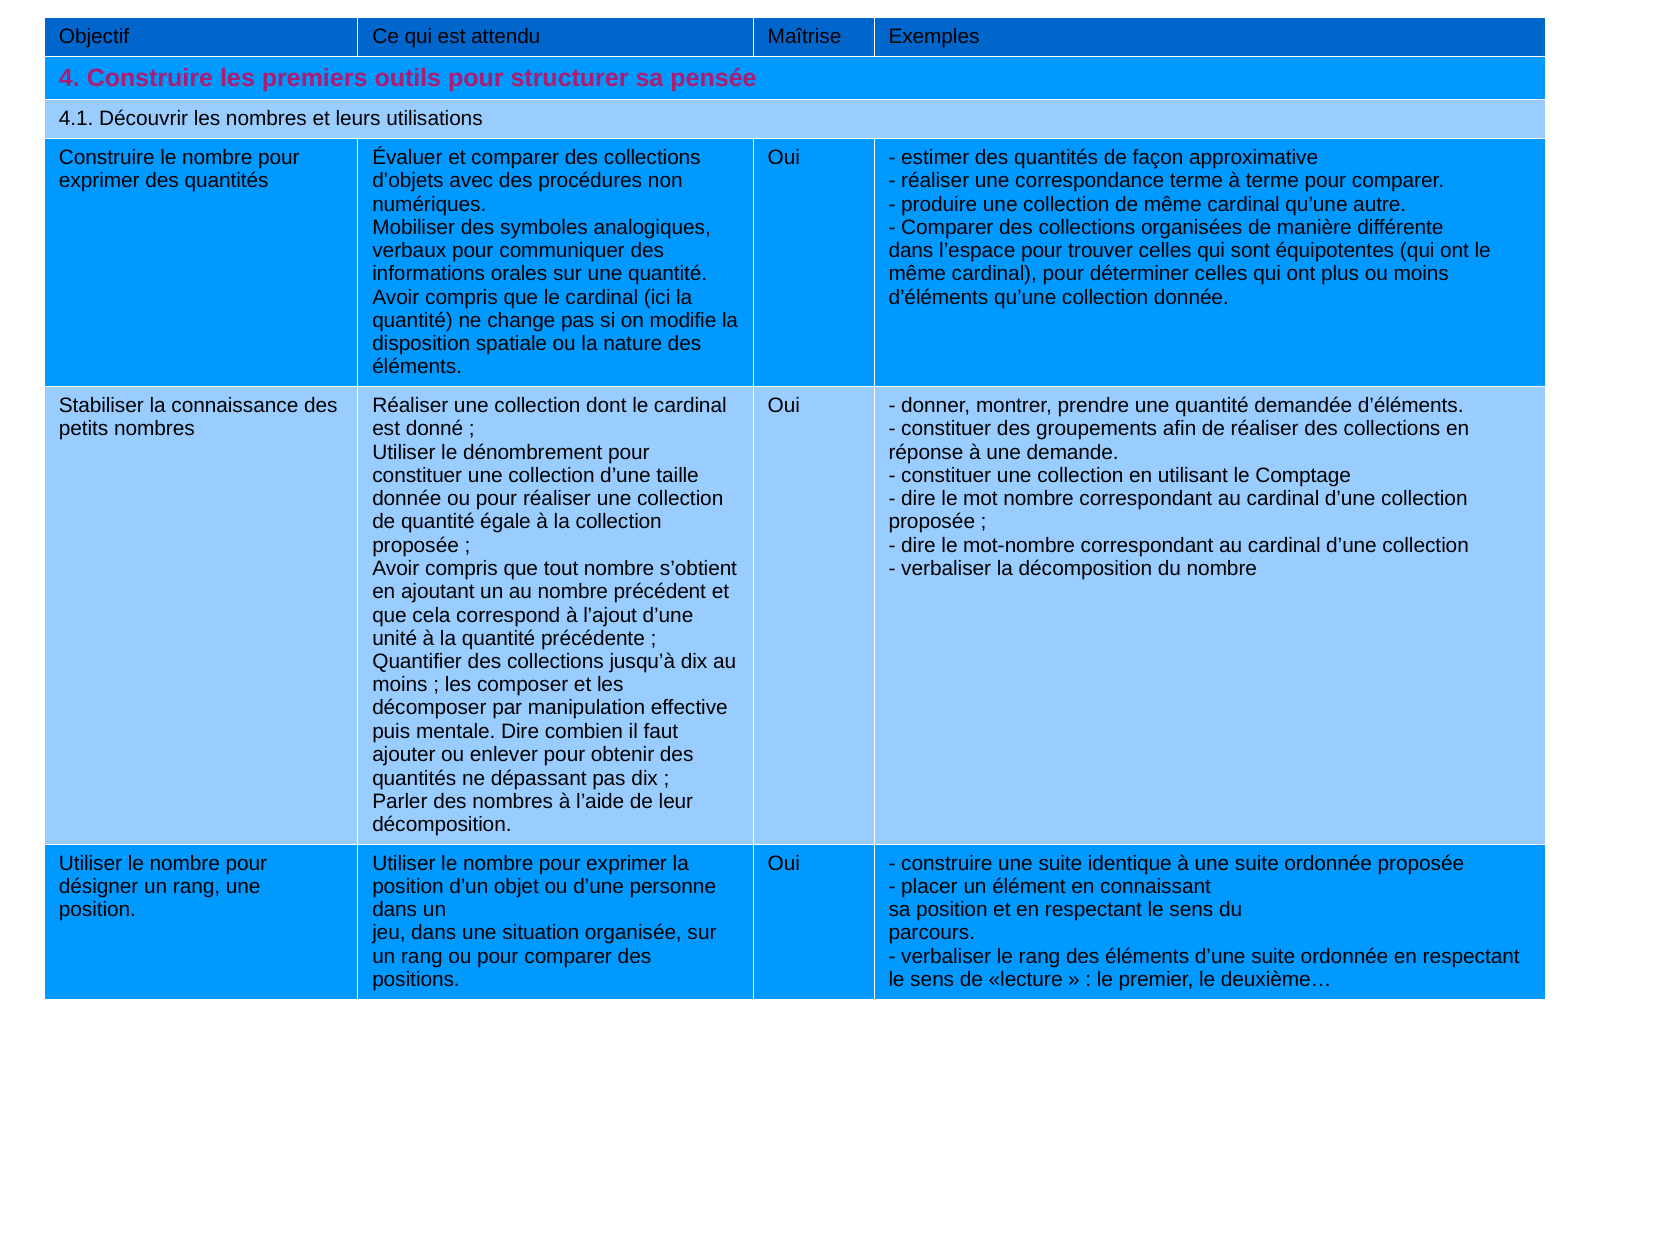

| Objectif | Ce qui est attendu | Maîtrise | Exemples |
| --- | --- | --- | --- |
| 4. Construire les premiers outils pour structurer sa pensée | | | |
| 4.1. Découvrir les nombres et leurs utilisations | | | |
| Construire le nombre pour exprimer des quantités | Évaluer et comparer des collections d’objets avec des procédures non numériques. Mobiliser des symboles analogiques, verbaux pour communiquer des informations orales sur une quantité. Avoir compris que le cardinal (ici la quantité) ne change pas si on modifie la disposition spatiale ou la nature des éléments. | Oui | - estimer des quantités de façon approximative - réaliser une correspondance terme à terme pour comparer. - produire une collection de même cardinal qu’une autre. - Comparer des collections organisées de manière différente dans l’espace pour trouver celles qui sont équipotentes (qui ont le même cardinal), pour déterminer celles qui ont plus ou moins d’éléments qu’une collection donnée. |
| Stabiliser la connaissance des petits nombres | Réaliser une collection dont le cardinal est donné ; Utiliser le dénombrement pour constituer une collection d’une taille donnée ou pour réaliser une collection de quantité égale à la collection proposée ; Avoir compris que tout nombre s’obtient en ajoutant un au nombre précédent et que cela correspond à l’ajout d’une unité à la quantité précédente ; Quantifier des collections jusqu’à dix au moins ; les composer et les décomposer par manipulation effective puis mentale. Dire combien il faut ajouter ou enlever pour obtenir des quantités ne dépassant pas dix ; Parler des nombres à l’aide de leur décomposition. | Oui | - donner, montrer, prendre une quantité demandée d’éléments. - constituer des groupements afin de réaliser des collections en réponse à une demande. - constituer une collection en utilisant le Comptage - dire le mot nombre correspondant au cardinal d’une collection proposée ; - dire le mot-nombre correspondant au cardinal d’une collection - verbaliser la décomposition du nombre |
| Utiliser le nombre pour désigner un rang, une position. | Utiliser le nombre pour exprimer la position d’un objet ou d’une personne dans un jeu, dans une situation organisée, sur un rang ou pour comparer des positions. | Oui | - construire une suite identique à une suite ordonnée proposée - placer un élément en connaissant sa position et en respectant le sens du parcours. - verbaliser le rang des éléments d’une suite ordonnée en respectant le sens de «lecture » : le premier, le deuxième… |